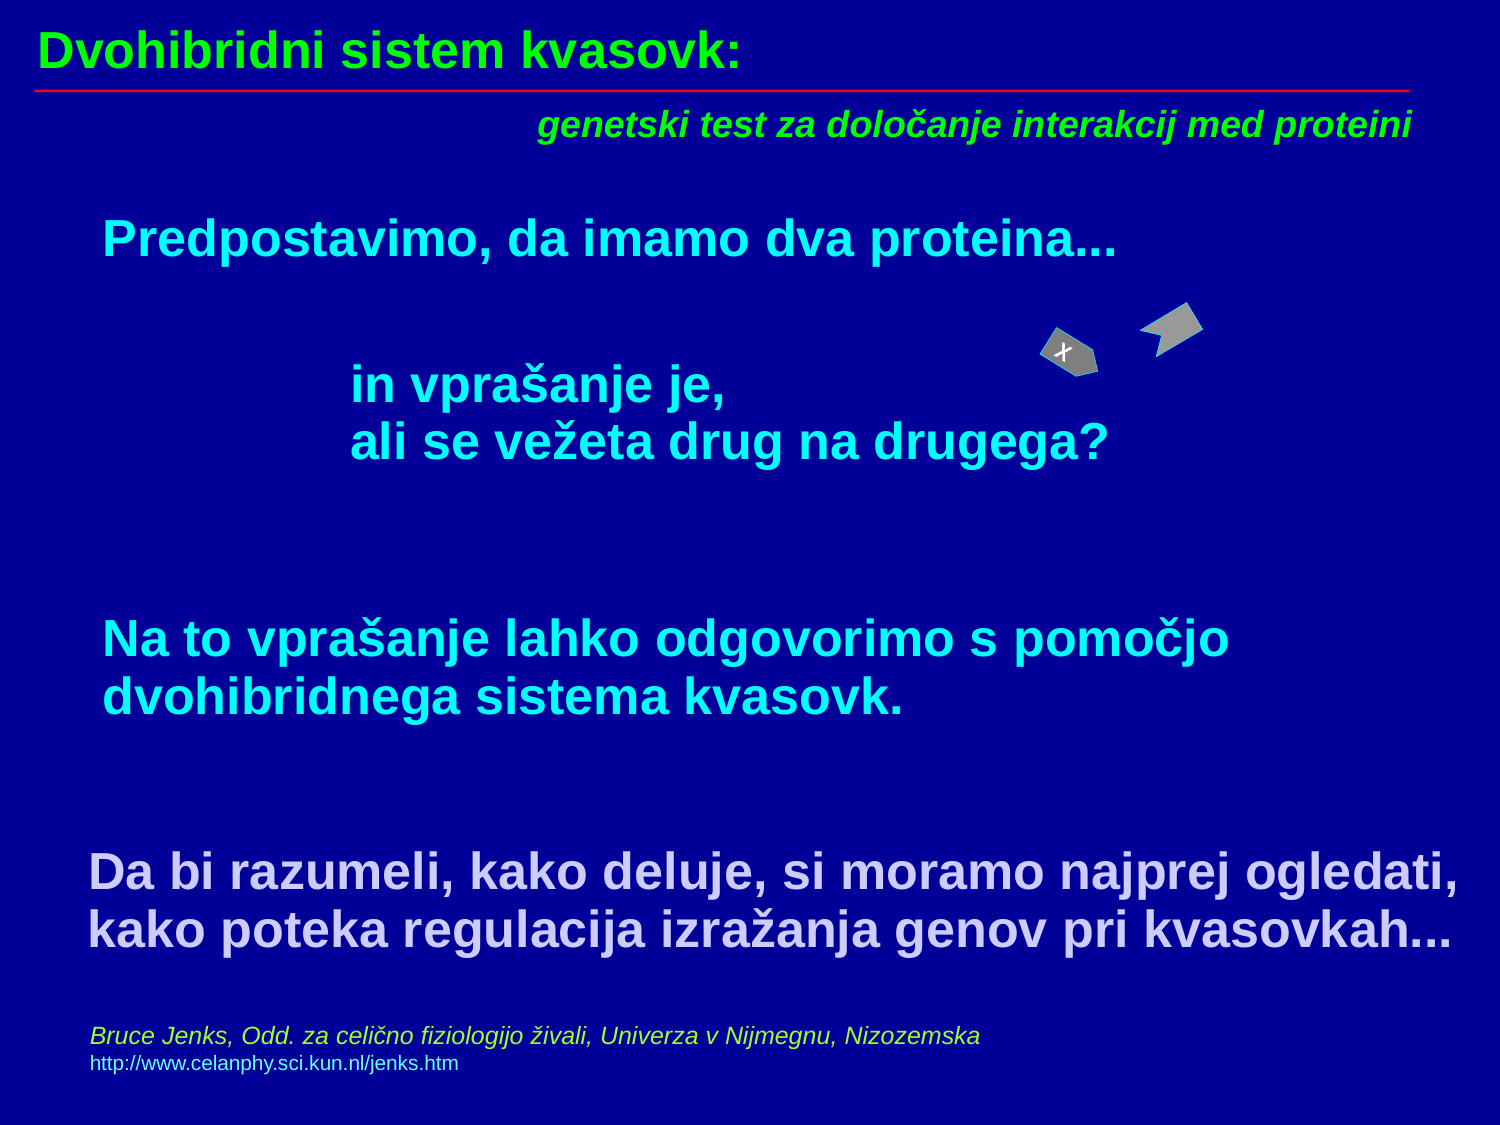

Dvohibridni sistem kvasovk:
genetski test za določanje interakcij med proteini
Predpostavimo, da imamo dva proteina...
in vprašanje je,
ali se vežeta drug na drugega?
Na to vprašanje lahko odgovorimo s pomočjo
dvohibridnega sistema kvasovk.
Da bi razumeli, kako deluje, si moramo najprej ogledati,
kako poteka regulacija izražanja genov pri kvasovkah...
Bruce Jenks, Odd. za celično fiziologijo živali, Univerza v Nijmegnu, Nizozemska
http://www.celanphy.sci.kun.nl/jenks.htm